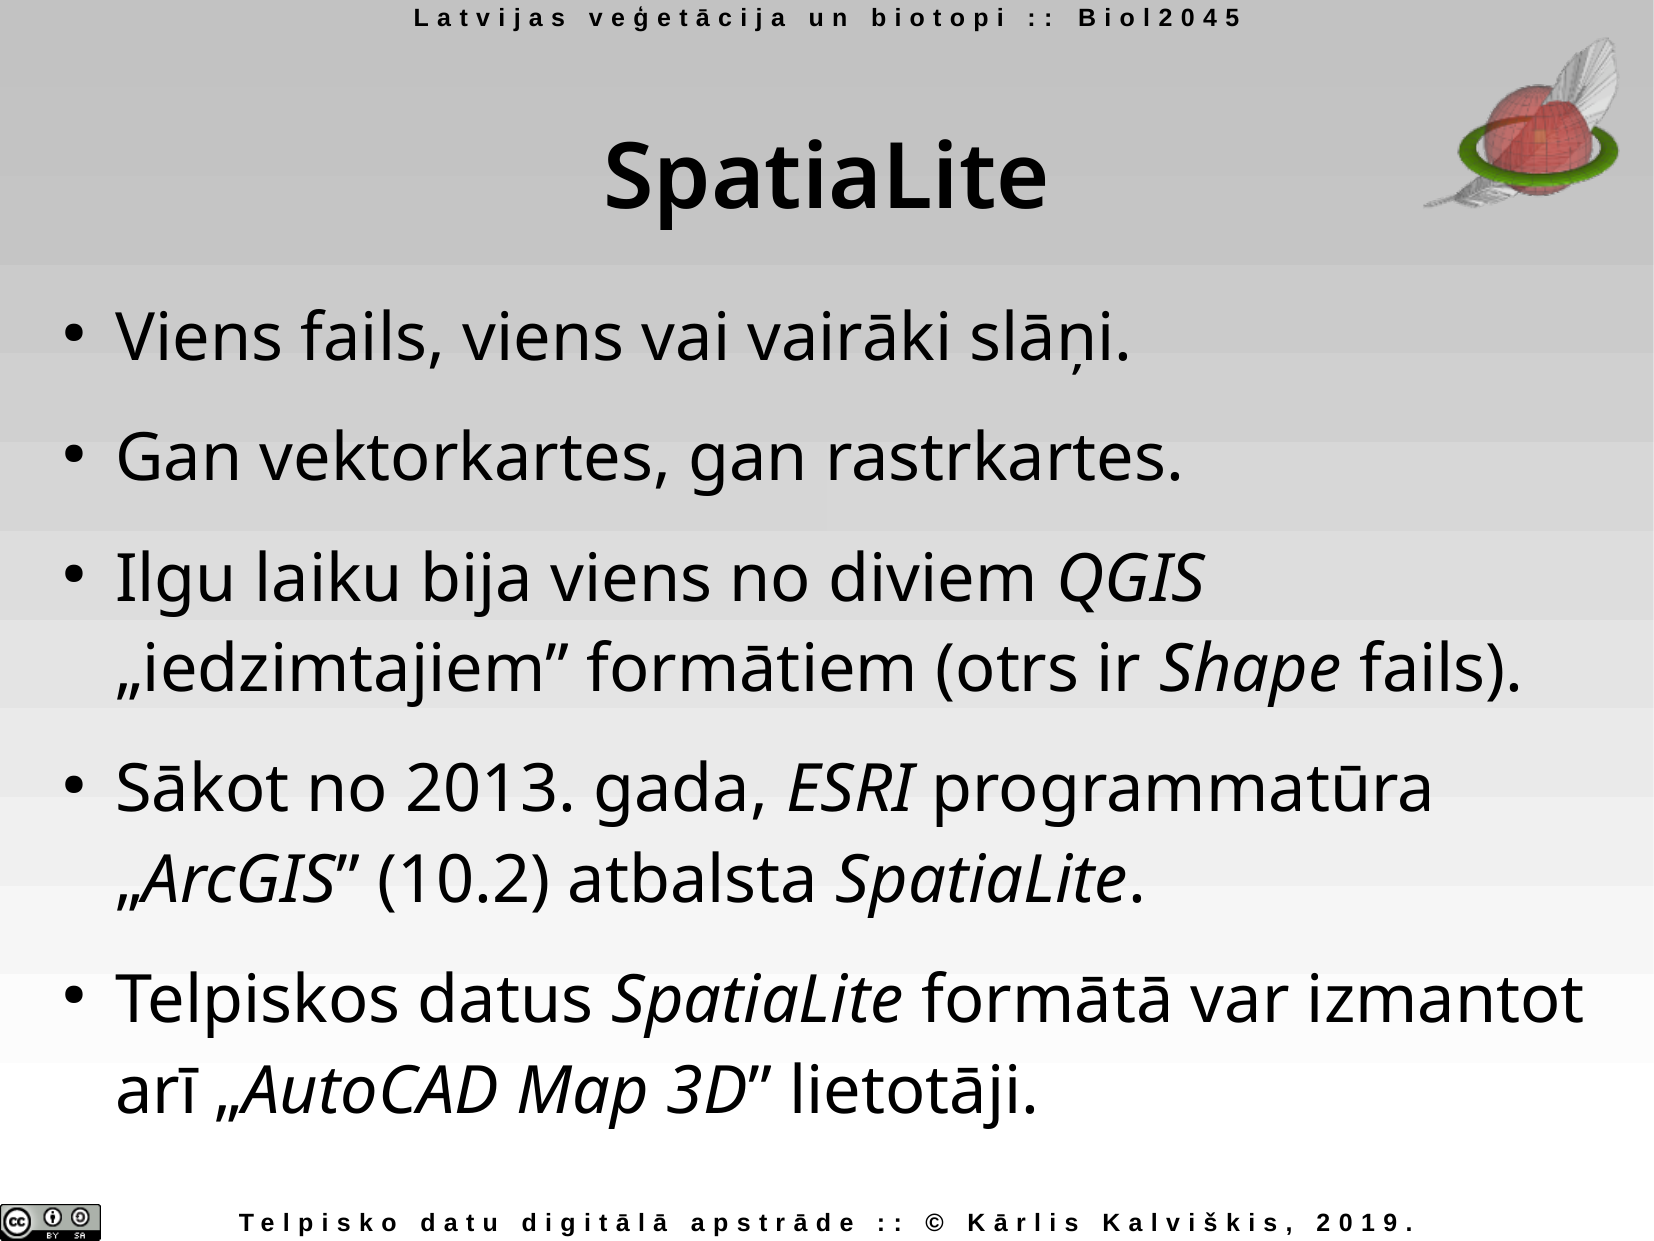

# SpatiaLite
Viens fails, viens vai vairāki slāņi.
Gan vektorkartes, gan rastrkartes.
Ilgu laiku bija viens no diviem QGIS „iedzimtajiem” formātiem (otrs ir Shape fails).
Sākot no 2013. gada, ESRI programmatūra „ArcGIS” (10.2) atbalsta SpatiaLite.
Telpiskos datus SpatiaLite formātā var izmantot arī „AutoCAD Map 3D” lietotāji.